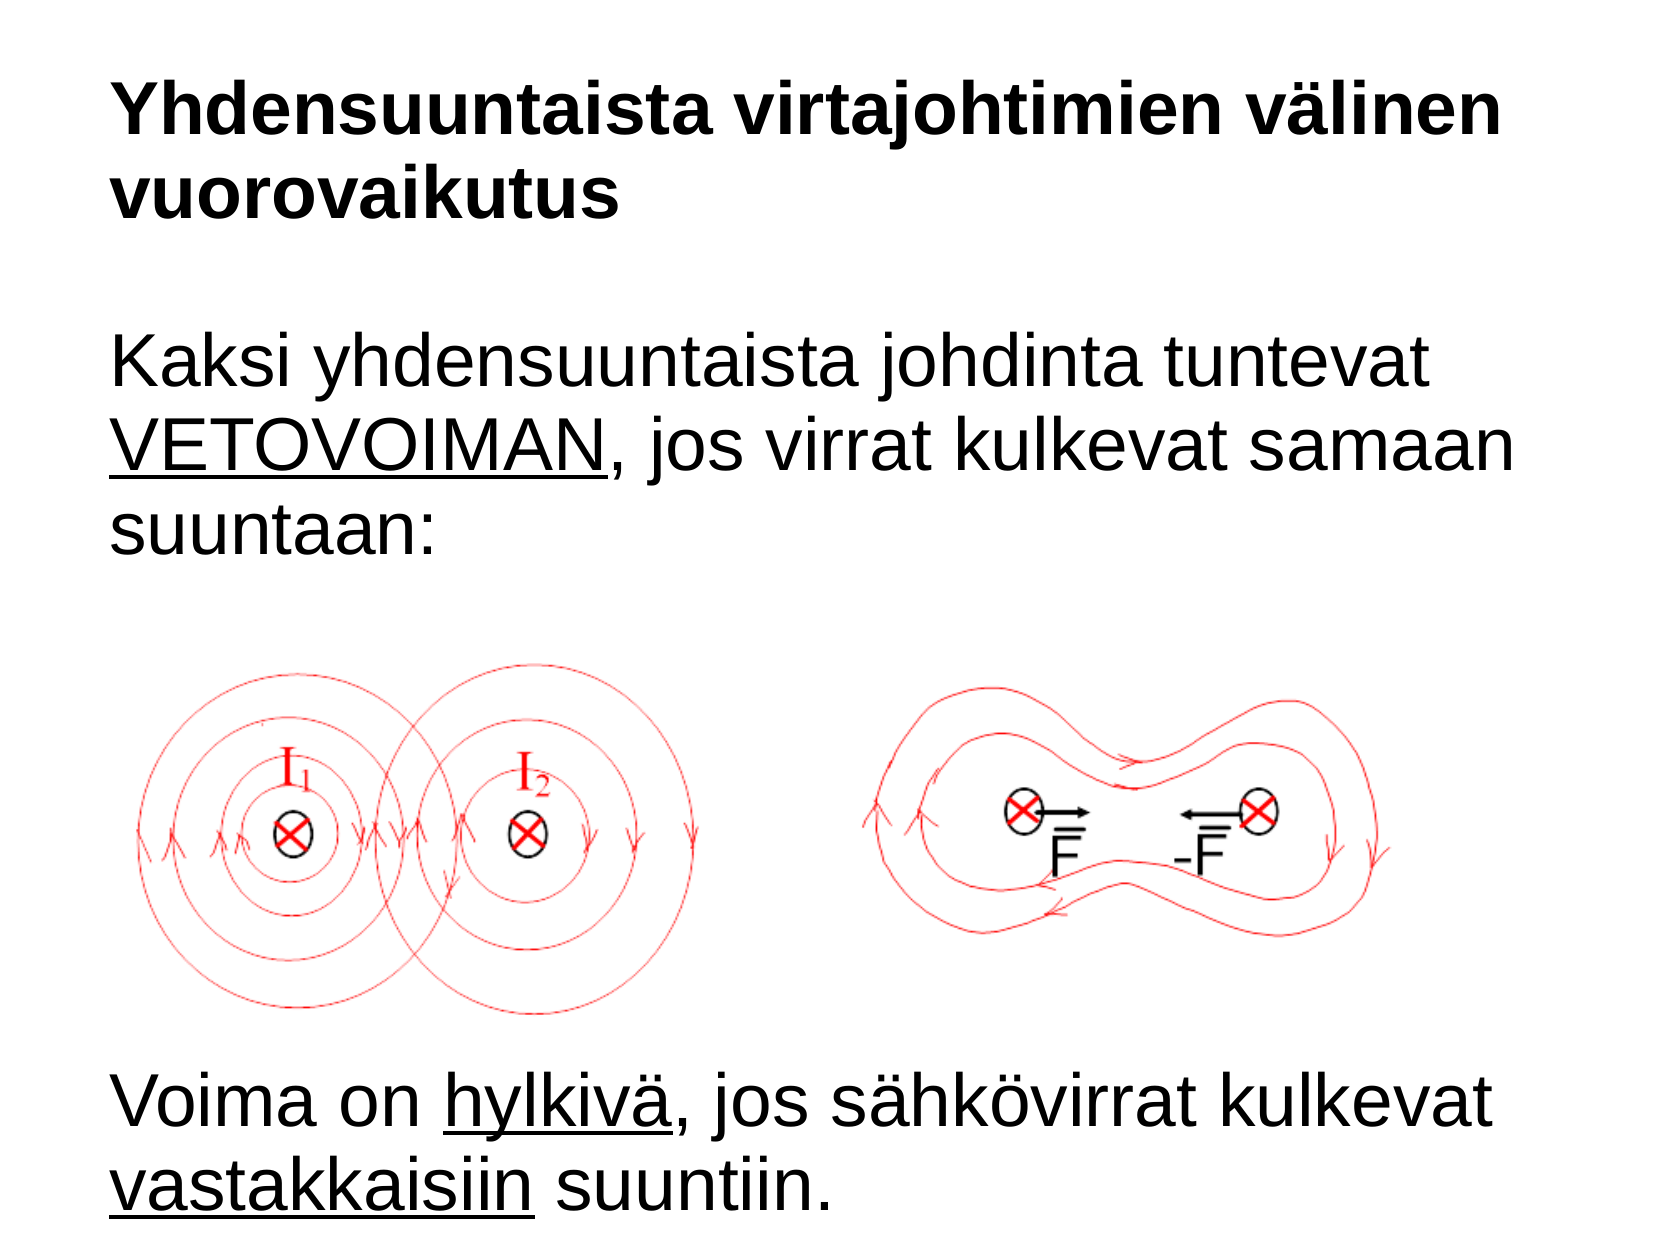

Yhdensuuntaista virtajohtimien välinen vuorovaikutus
Kaksi yhdensuuntaista johdinta tuntevat VETOVOIMAN, jos virrat kulkevat samaan suuntaan:
Voima on hylkivä, jos sähkövirrat kulkevat vastakkaisiin suuntiin.